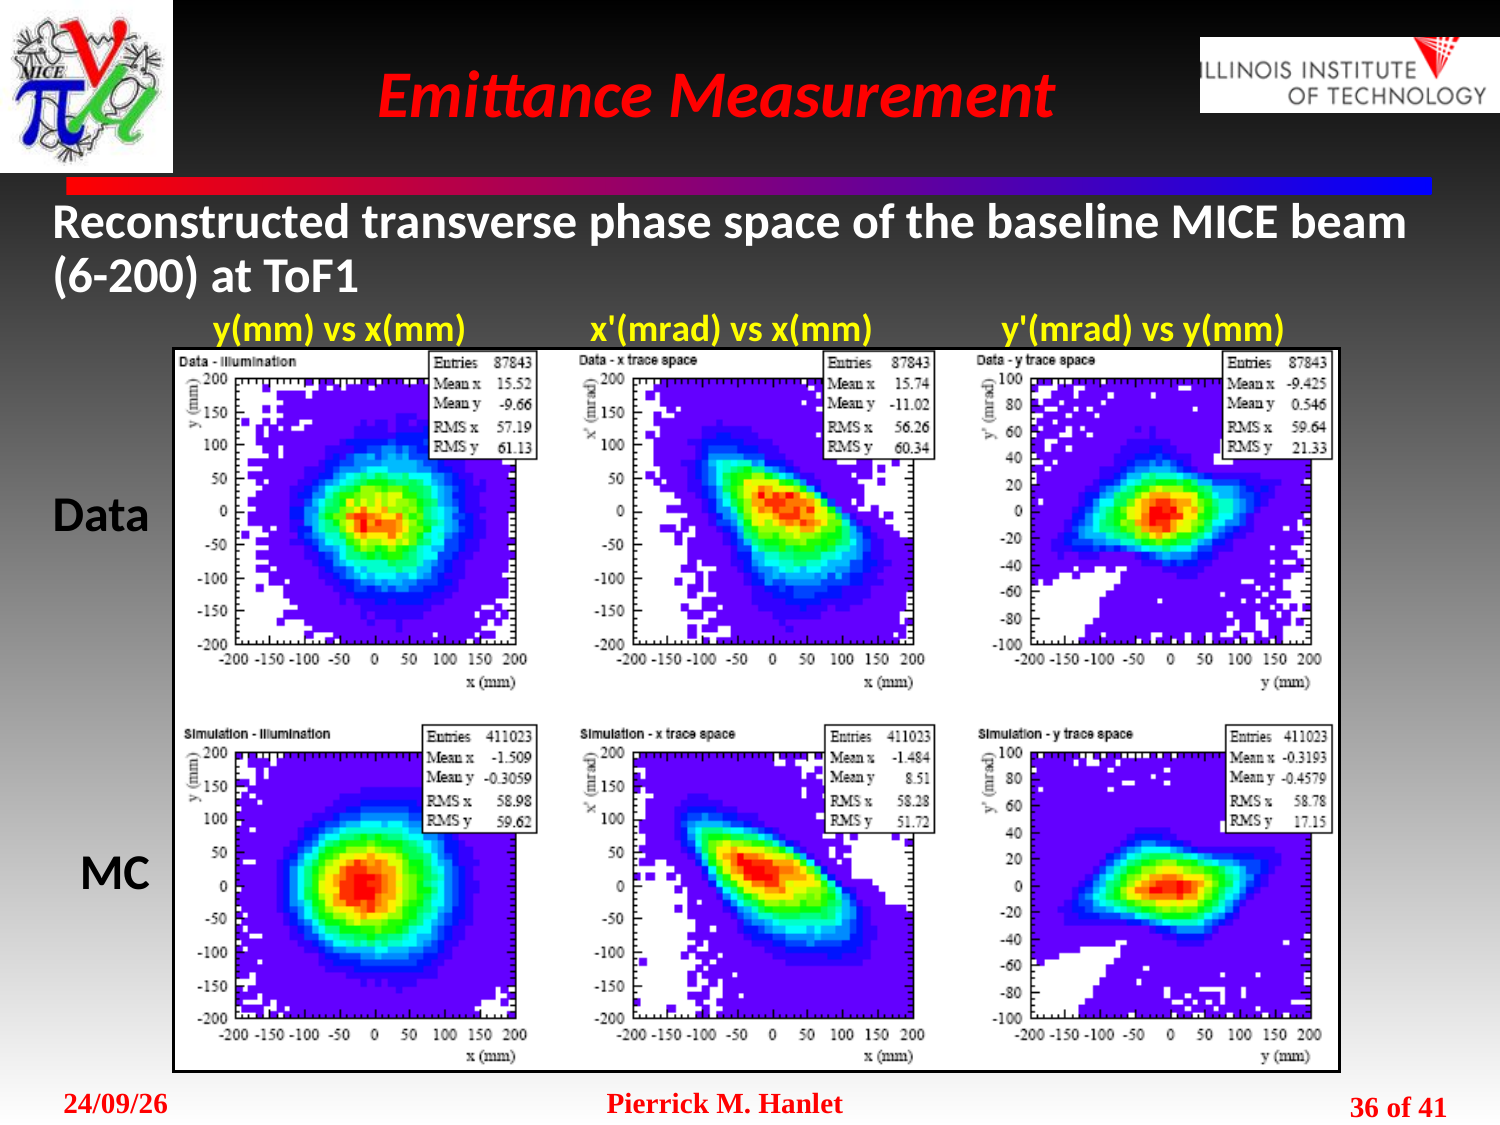

# Emittance Measurement
Reconstructed transverse phase space of the baseline MICE beam (6-200) at ToF1
y(mm) vs x(mm)
x'(mrad) vs x(mm)
y'(mrad) vs y(mm)
Data
MC
36
Pierrick Hanlet